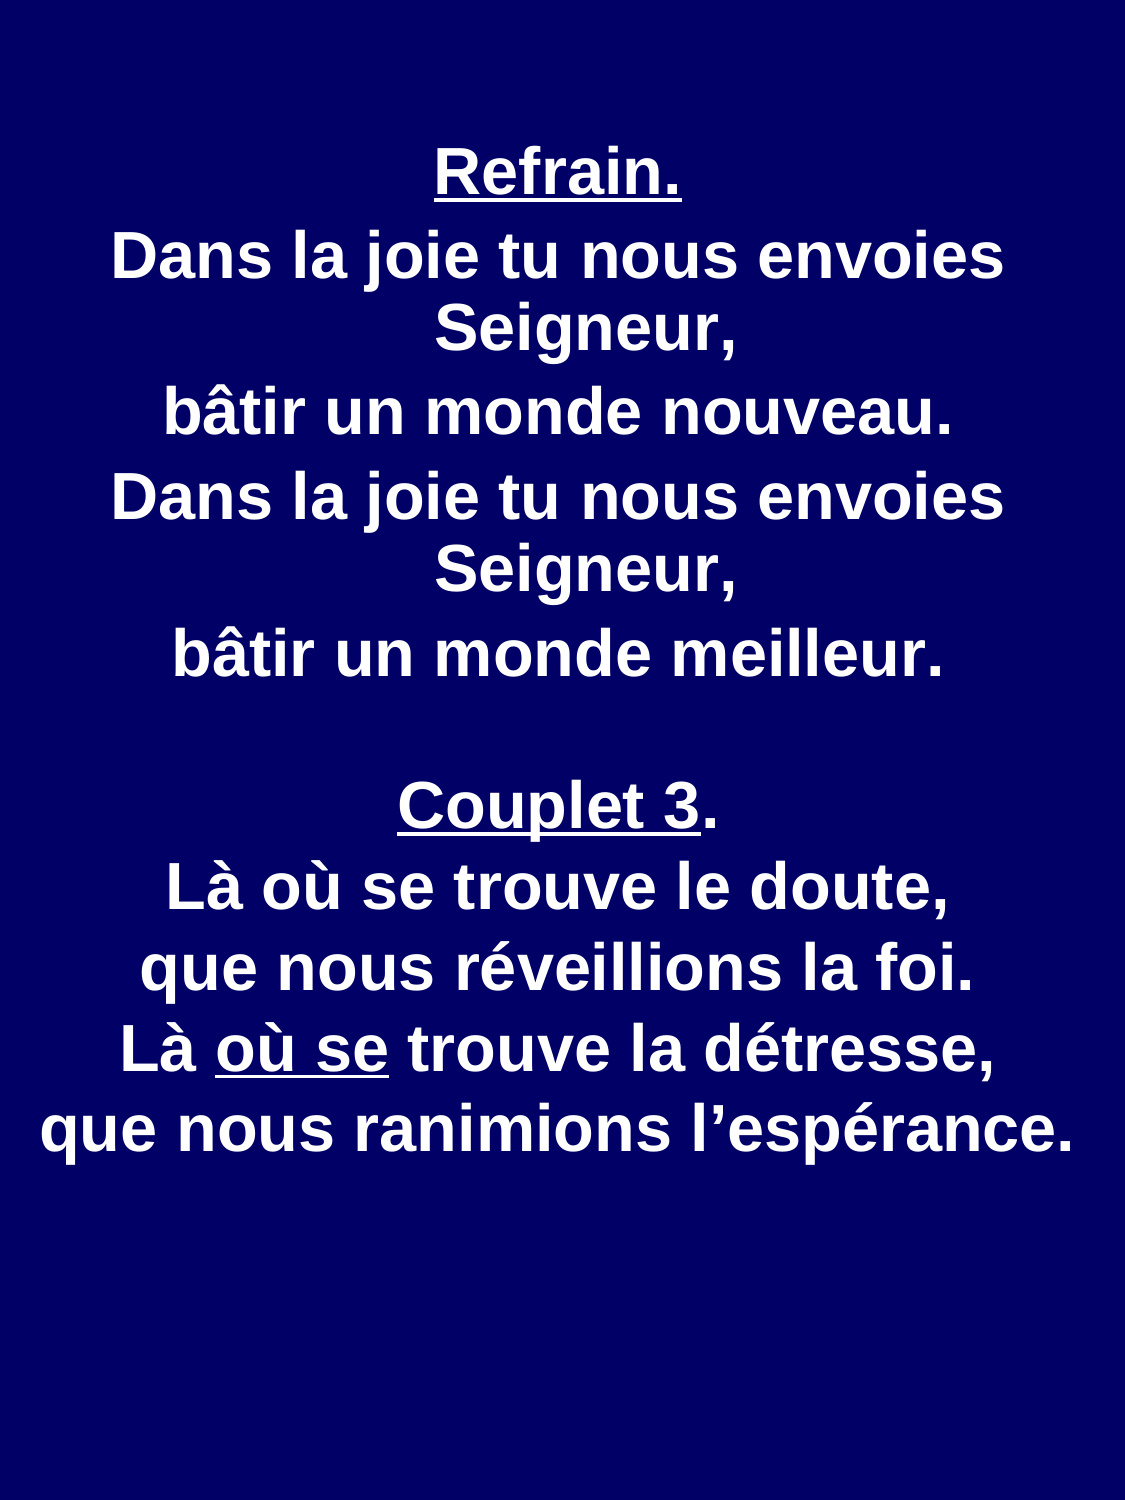

Refrain.
Dans la joie tu nous envoies Seigneur,
bâtir un monde nouveau.
Dans la joie tu nous envoies Seigneur,
bâtir un monde meilleur.
Couplet 3.
Là où se trouve le doute,
que nous réveillions la foi.
Là où se trouve la détresse,
que nous ranimions l’espérance.